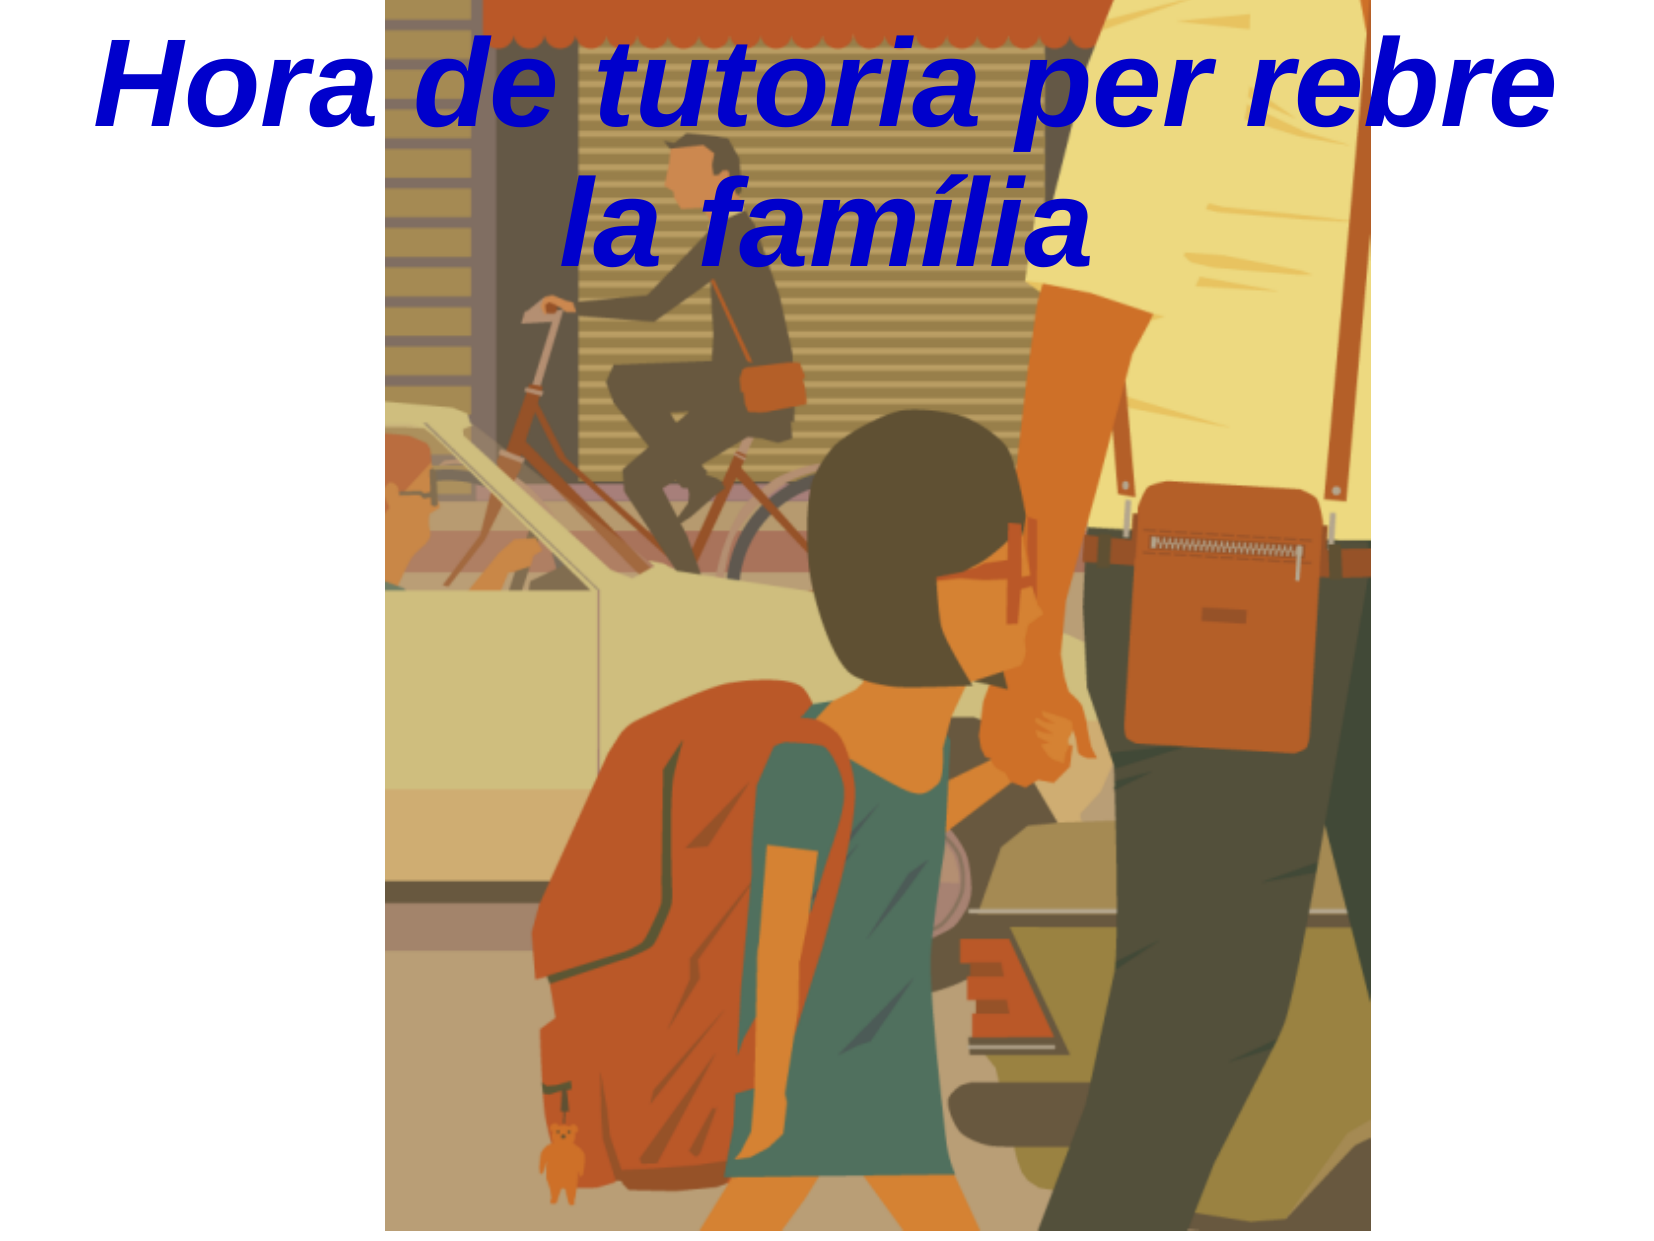

# Hora de tutoria per rebre la família